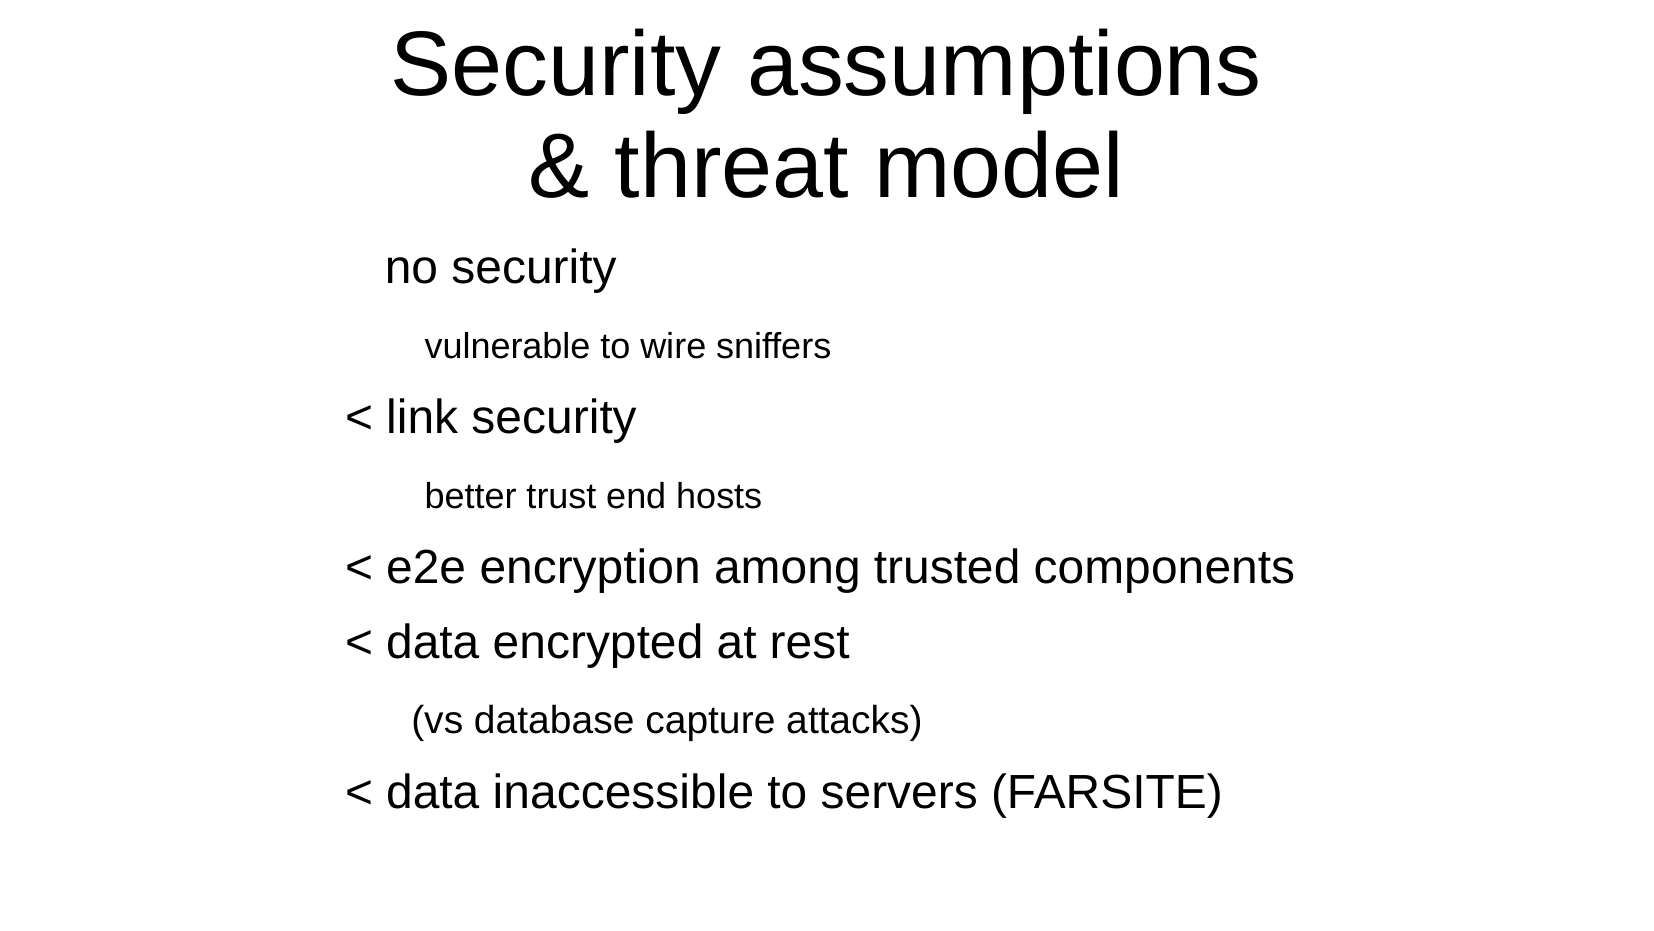

# Security assumptions & threat model
 no security
 vulnerable to wire sniffers
< link security
 better trust end hosts
< e2e encryption among trusted components
< data encrypted at rest
 (vs database capture attacks)
< data inaccessible to servers (FARSITE)